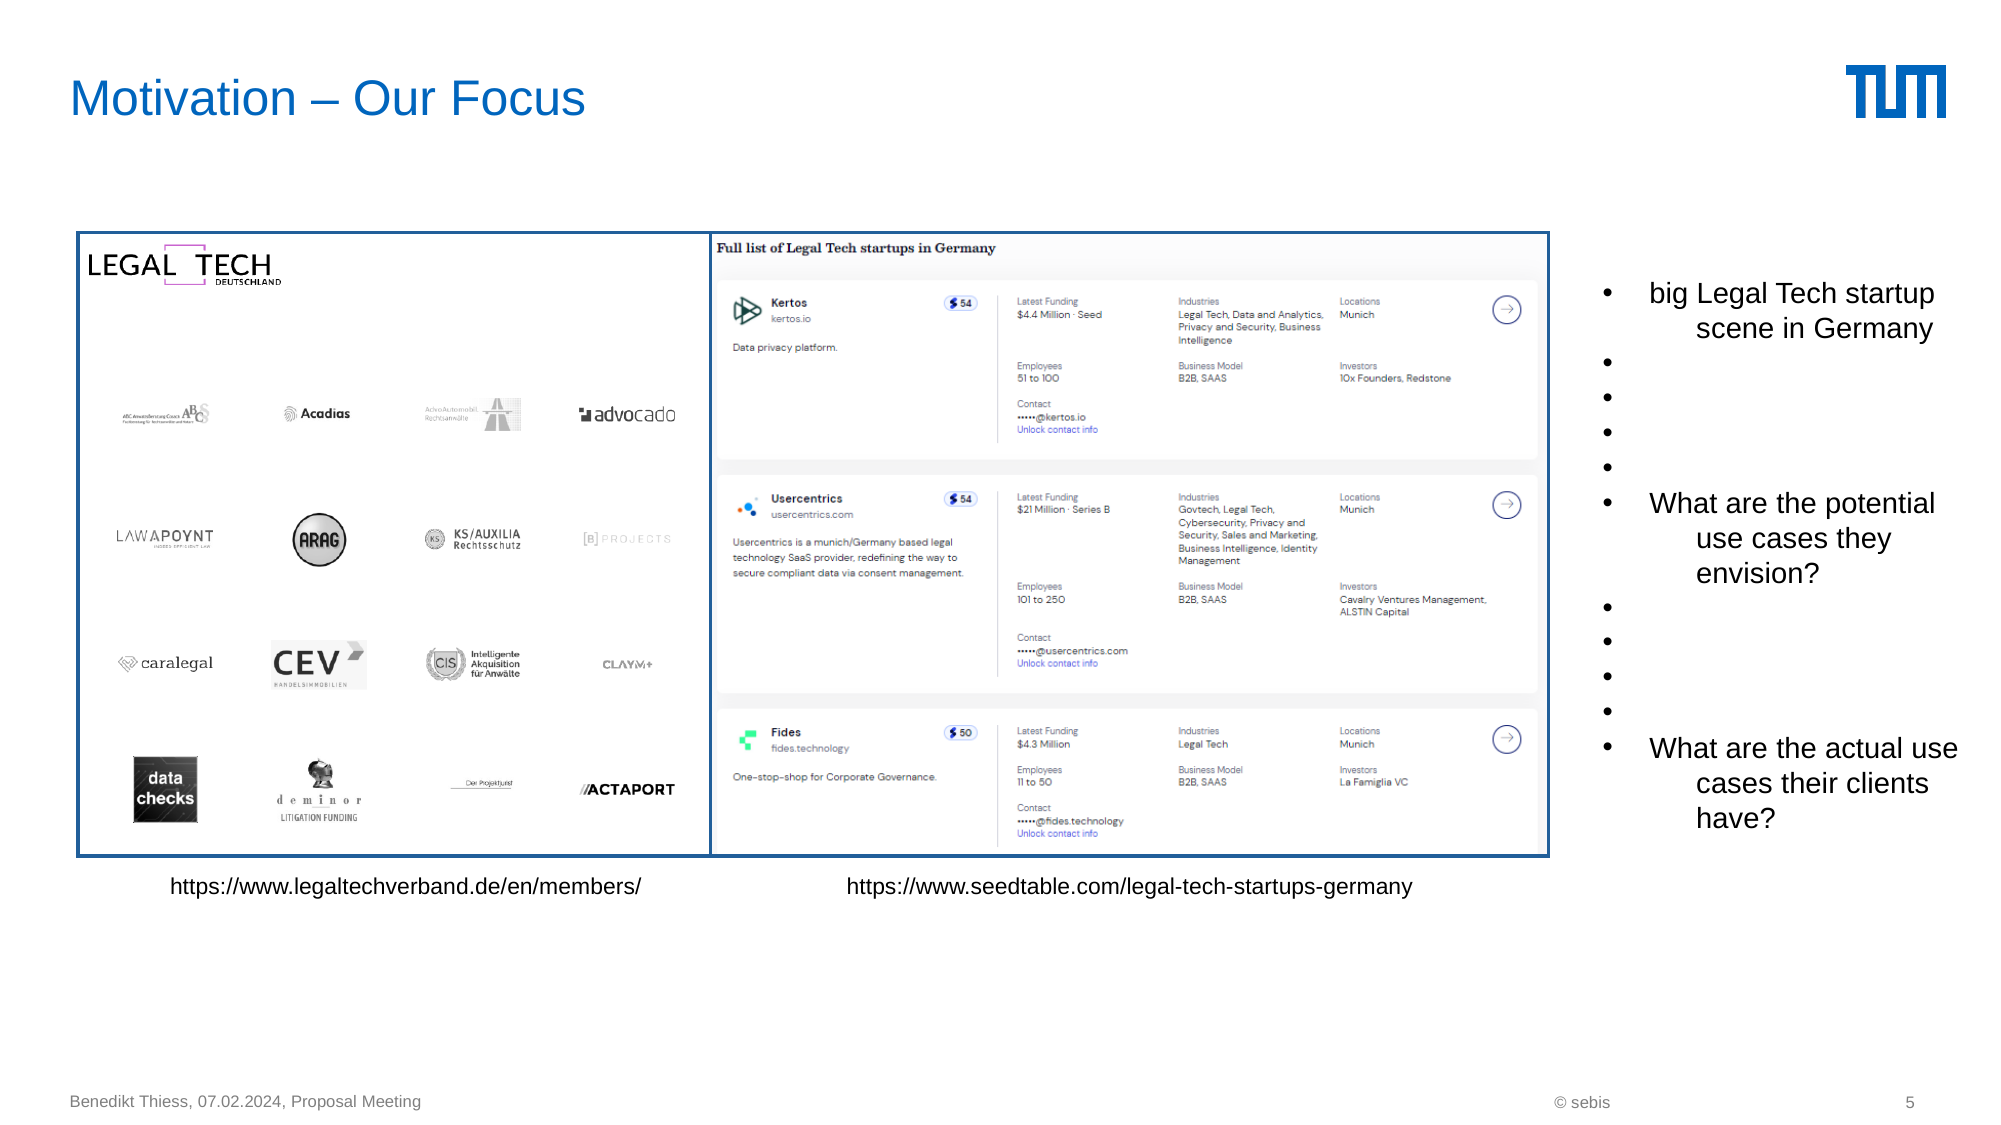

# Motivation – Our Focus
big Legal Tech startup scene in Germany
What are the potential use cases they envision?
What are the actual use cases their clients have?
https://www.legaltechverband.de/en/members/
https://www.seedtable.com/legal-tech-startups-germany
Benedikt Thiess, 07.02.2024, Proposal Meeting
© sebis